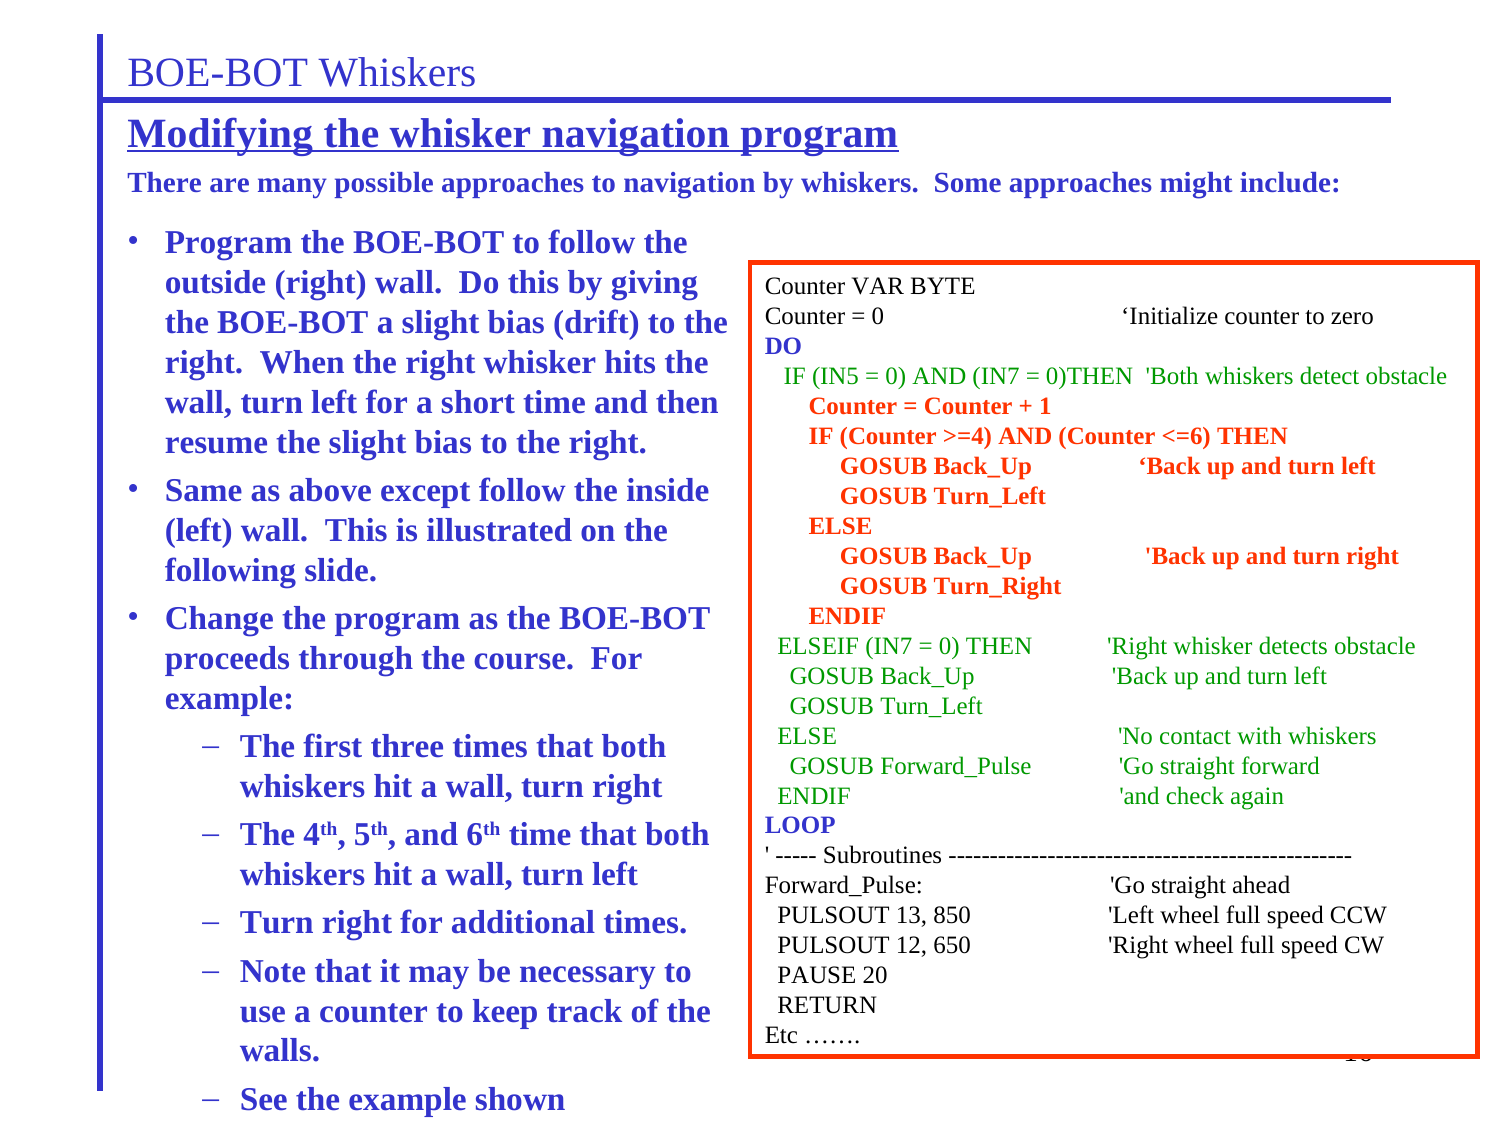

BOE-BOT Whiskers
Modifying the whisker navigation program
There are many possible approaches to navigation by whiskers. Some approaches might include:
Program the BOE-BOT to follow the outside (right) wall. Do this by giving the BOE-BOT a slight bias (drift) to the right. When the right whisker hits the wall, turn left for a short time and then resume the slight bias to the right.
Same as above except follow the inside (left) wall. This is illustrated on the following slide.
Change the program as the BOE-BOT proceeds through the course. For example:
The first three times that both whiskers hit a wall, turn right
The 4th, 5th, and 6th time that both whiskers hit a wall, turn left
Turn right for additional times.
Note that it may be necessary to use a counter to keep track of the walls.
See the example shown
Counter VAR BYTE
Counter = 0 ‘Initialize counter to zero
DO
 IF (IN5 = 0) AND (IN7 = 0)THEN 'Both whiskers detect obstacle
 Counter = Counter + 1
 IF (Counter >=4) AND (Counter <=6) THEN
 GOSUB Back_Up ‘Back up and turn left
 GOSUB Turn_Left
 ELSE
 GOSUB Back_Up 'Back up and turn right
 GOSUB Turn_Right
 ENDIF
 ELSEIF (IN7 = 0) THEN 'Right whisker detects obstacle
 GOSUB Back_Up 'Back up and turn left
 GOSUB Turn_Left
 ELSE 'No contact with whiskers
 GOSUB Forward_Pulse 'Go straight forward
 ENDIF 'and check again
LOOP
' ----- Subroutines -------------------------------------------------
Forward_Pulse: 'Go straight ahead
 PULSOUT 13, 850 'Left wheel full speed CCW
 PULSOUT 12, 650 'Right wheel full speed CW
 PAUSE 20
 RETURN
Etc …….